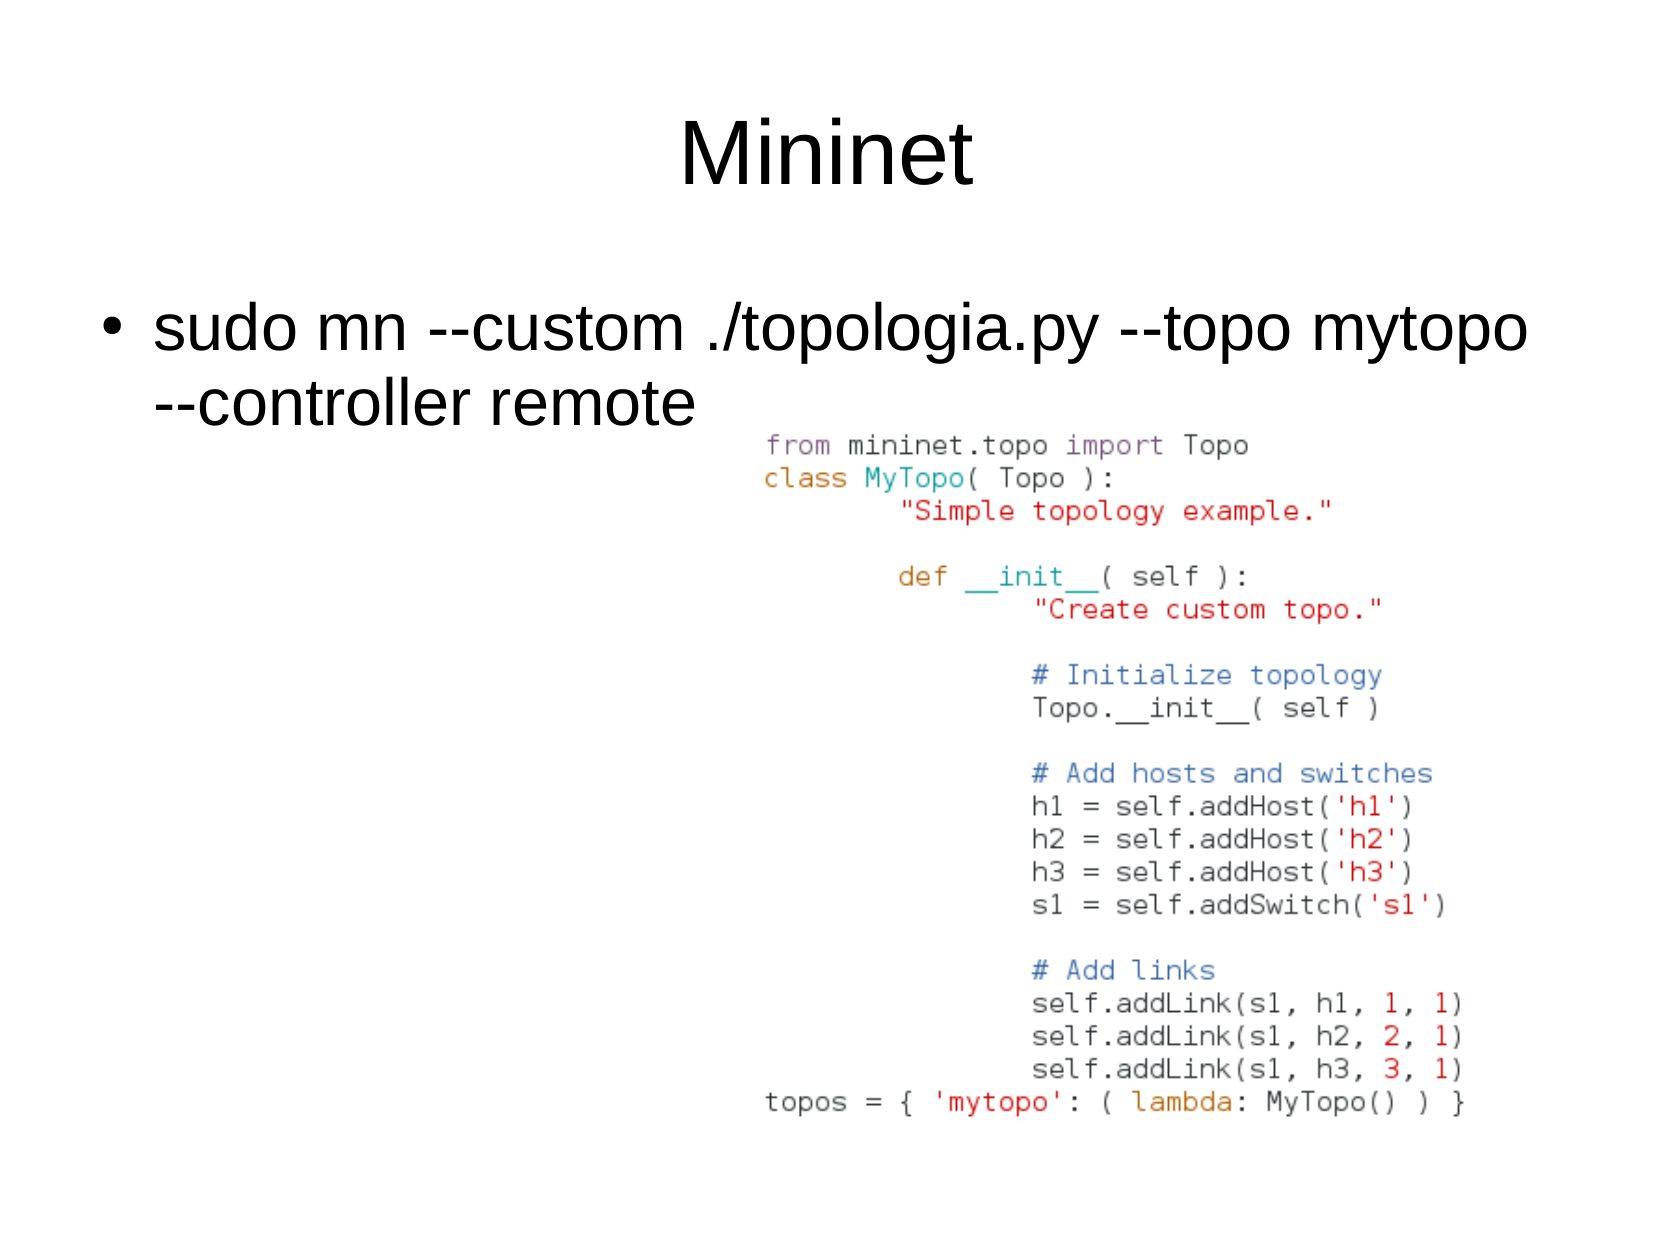

# Mininet
sudo mn --custom ./topologia.py --topo mytopo --controller remote